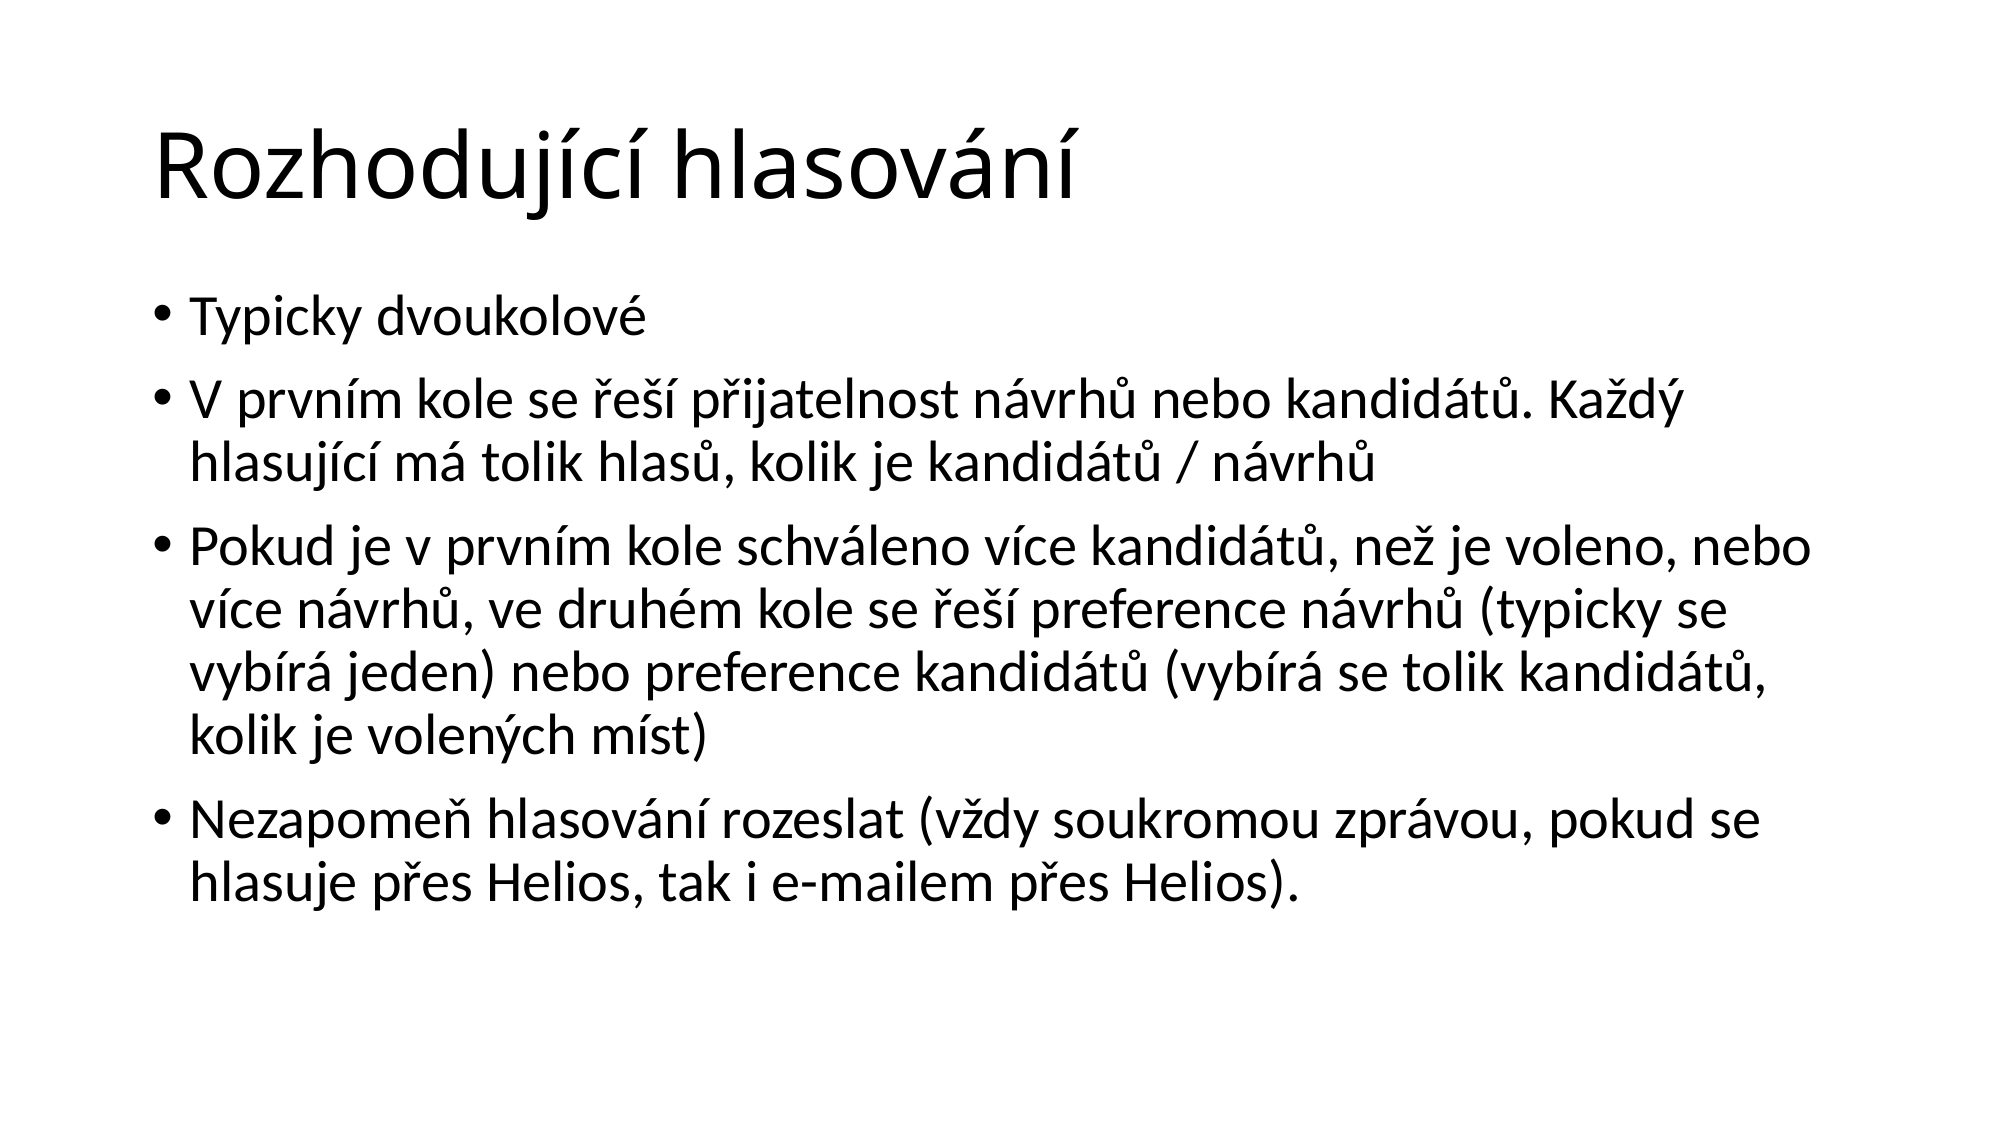

# Rozhodující hlasování
Typicky dvoukolové
V prvním kole se řeší přijatelnost návrhů nebo kandidátů. Každý hlasující má tolik hlasů, kolik je kandidátů / návrhů
Pokud je v prvním kole schváleno více kandidátů, než je voleno, nebo více návrhů, ve druhém kole se řeší preference návrhů (typicky se vybírá jeden) nebo preference kandidátů (vybírá se tolik kandidátů, kolik je volených míst)
Nezapomeň hlasování rozeslat (vždy soukromou zprávou, pokud se hlasuje přes Helios, tak i e-mailem přes Helios).